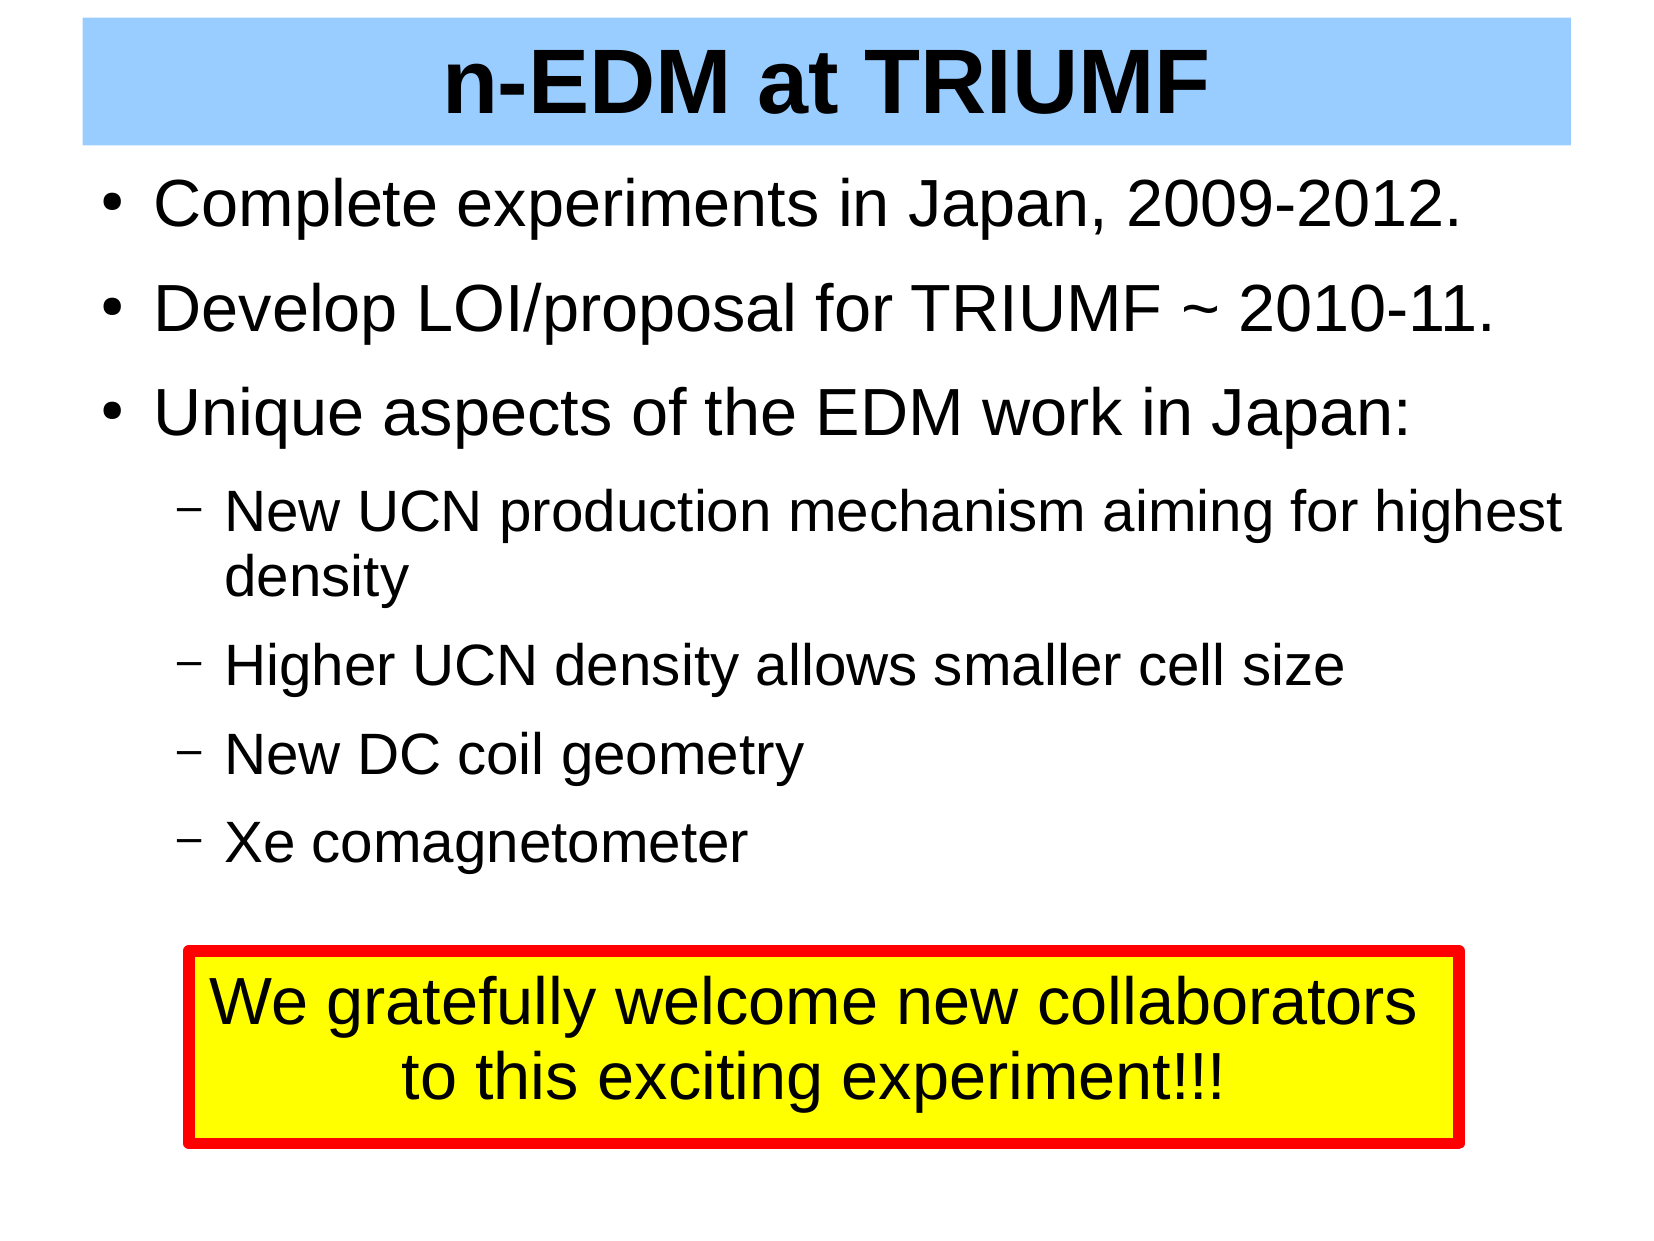

# n-EDM at TRIUMF
Complete experiments in Japan, 2009-2012.
Develop LOI/proposal for TRIUMF ~ 2010-11.
Unique aspects of the EDM work in Japan:
New UCN production mechanism aiming for highest density
Higher UCN density allows smaller cell size
New DC coil geometry
Xe comagnetometer
We gratefully welcome new collaborators to this exciting experiment!!!